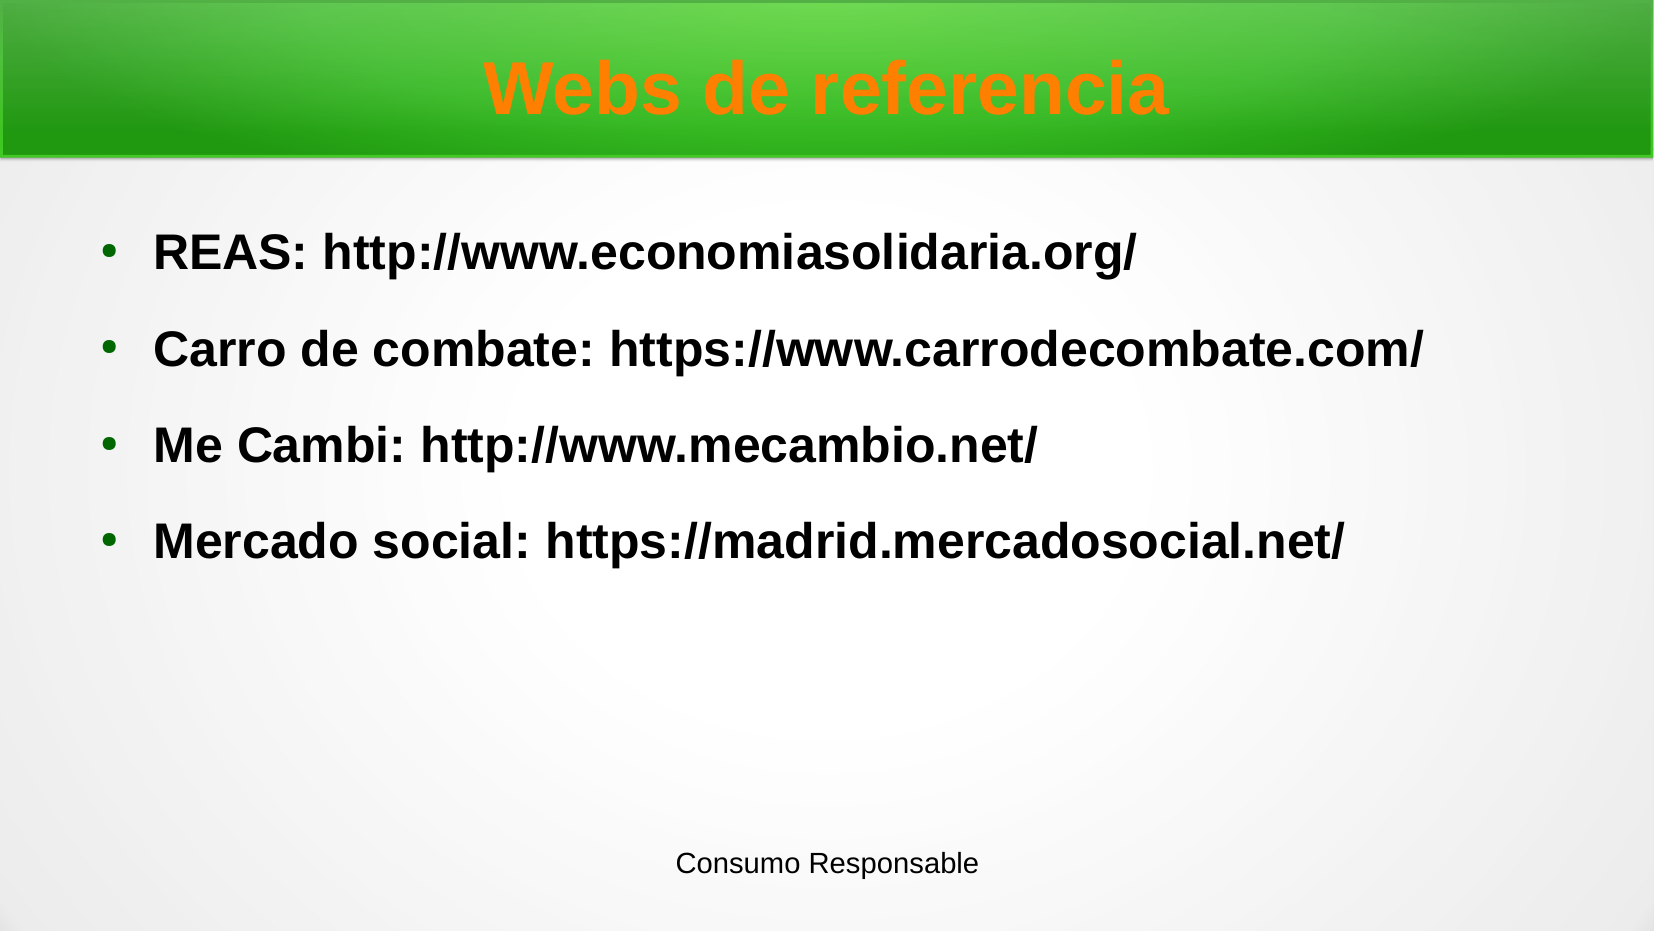

# Webs de referencia
REAS: http://www.economiasolidaria.org/
Carro de combate: https://www.carrodecombate.com/
Me Cambi: http://www.mecambio.net/
Mercado social: https://madrid.mercadosocial.net/
Consumo Responsable